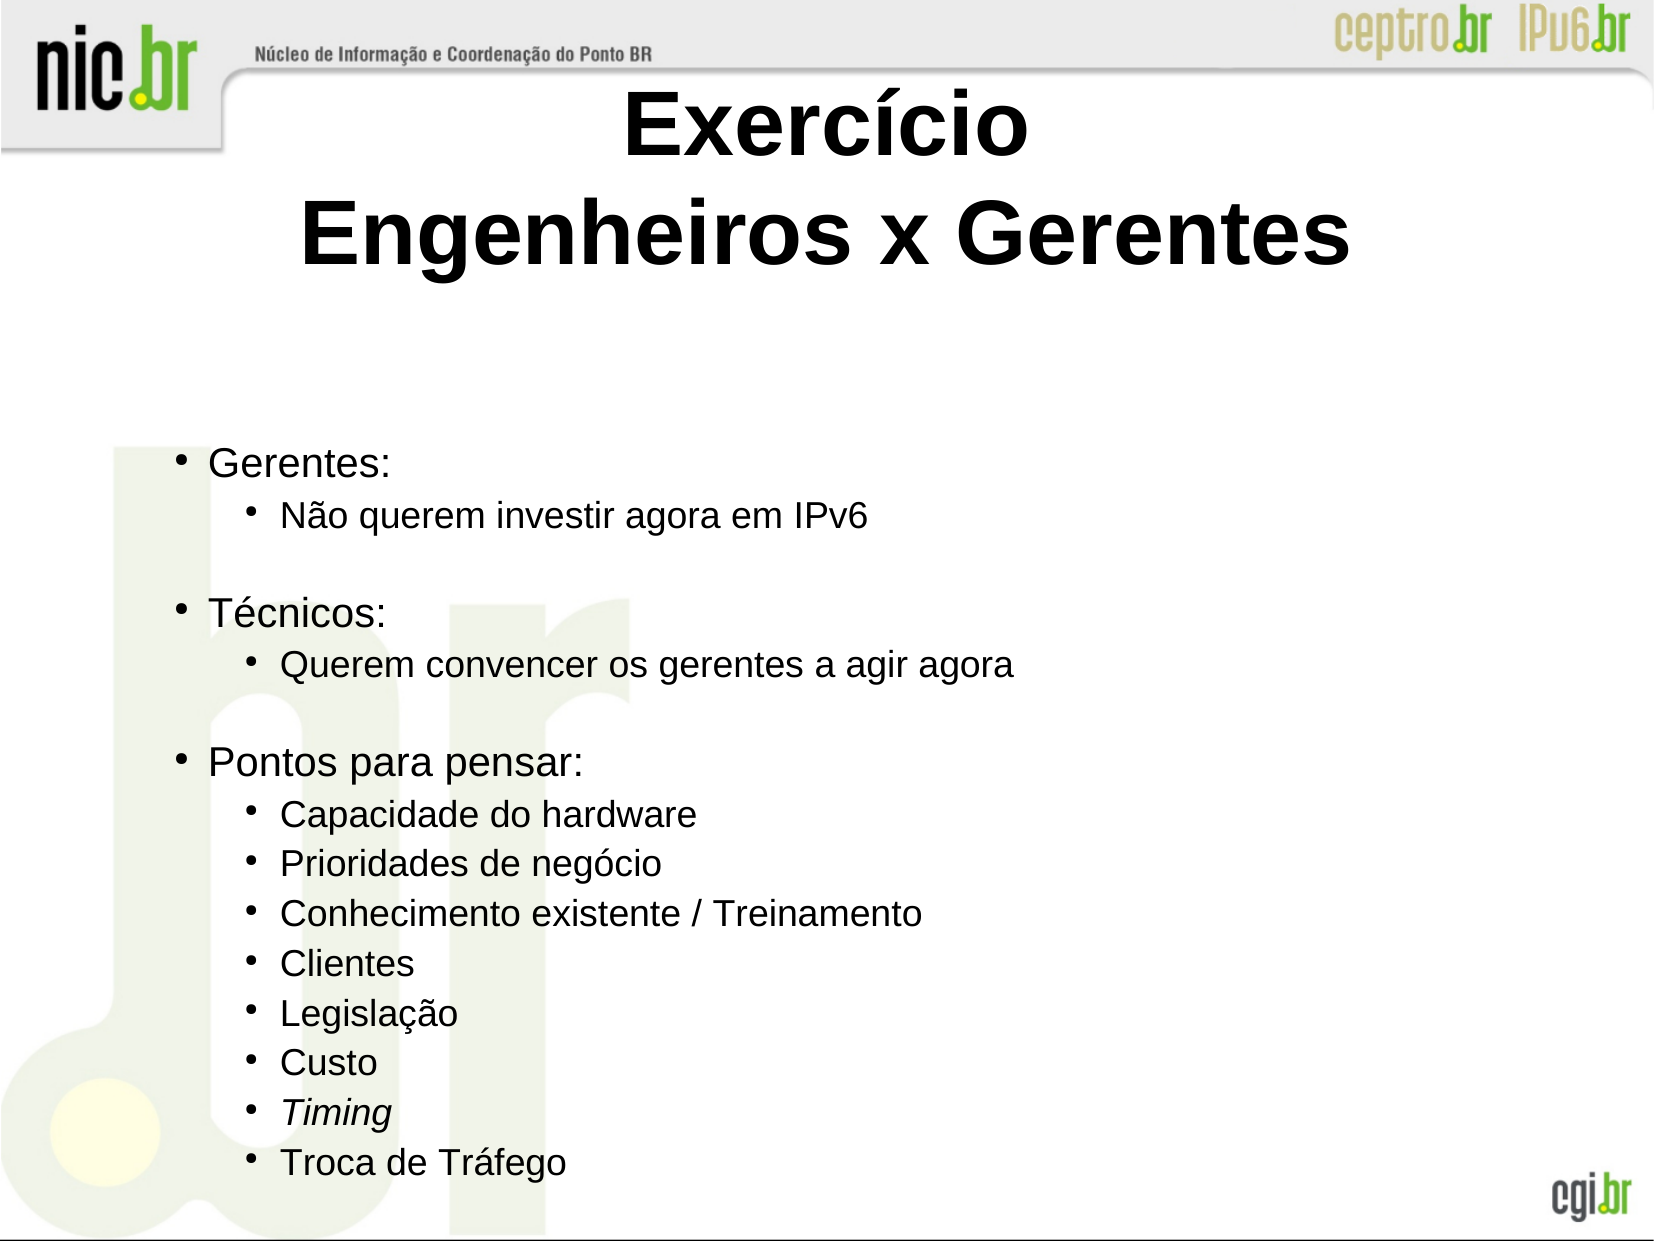

Exercício
Engenheiros x Gerentes
Gerentes:
Não querem investir agora em IPv6
Técnicos:
Querem convencer os gerentes a agir agora
Pontos para pensar:
Capacidade do hardware
Prioridades de negócio
Conhecimento existente / Treinamento
Clientes
Legislação
Custo
Timing
Troca de Tráfego